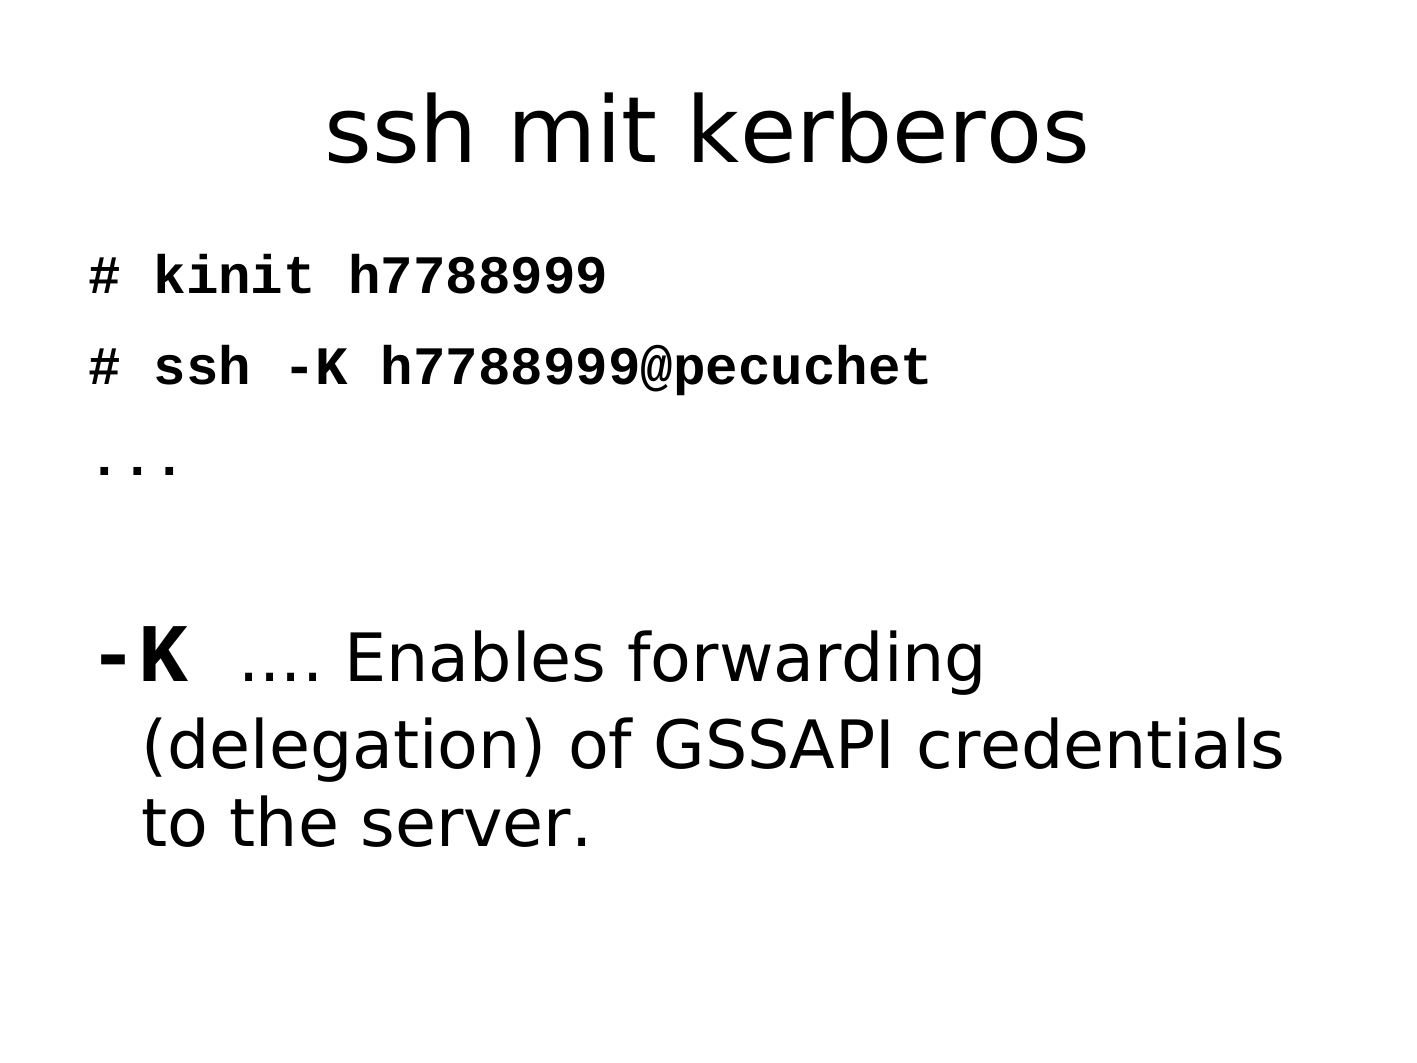

# ssh mit kerberos
# kinit h7788999
# ssh -K h7788999@pecuchet
...
-K .... Enables forwarding (delegation) of GSSAPI credentials to the server.